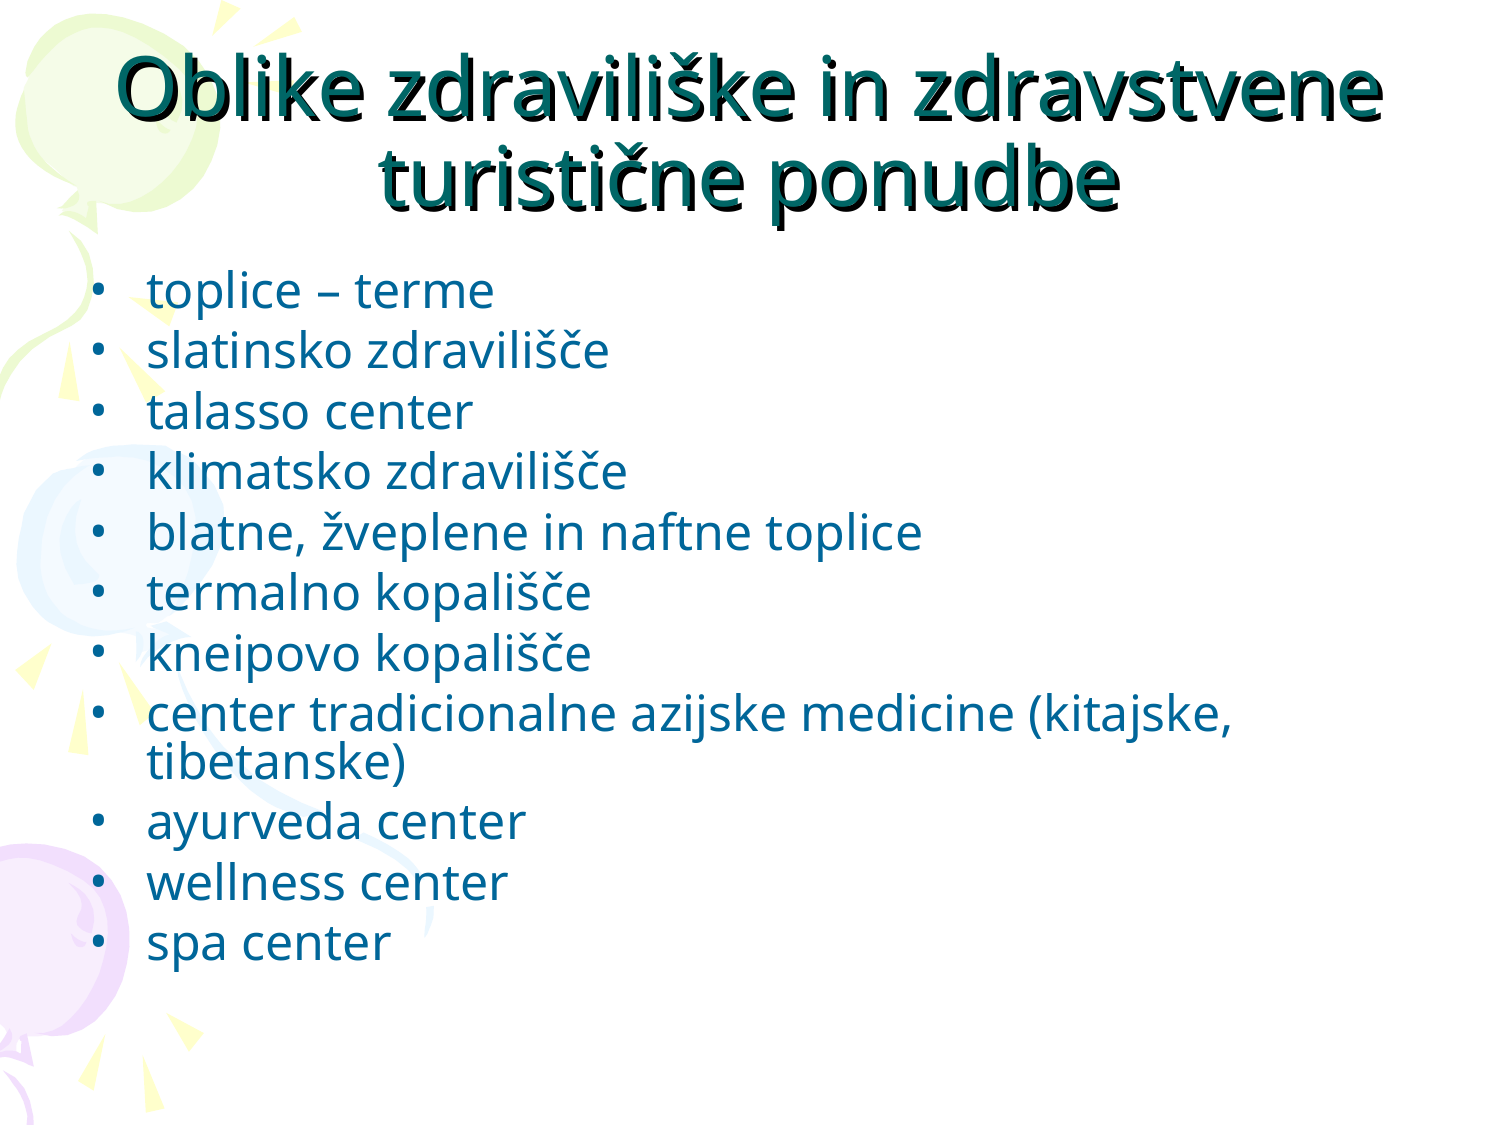

# Oblike zdraviliške in zdravstvene turistične ponudbe
toplice – terme
slatinsko zdravilišče
talasso center
klimatsko zdravilišče
blatne, žveplene in naftne toplice
termalno kopališče
kneipovo kopališče
center tradicionalne azijske medicine (kitajske, tibetanske)
ayurveda center
wellness center
spa center